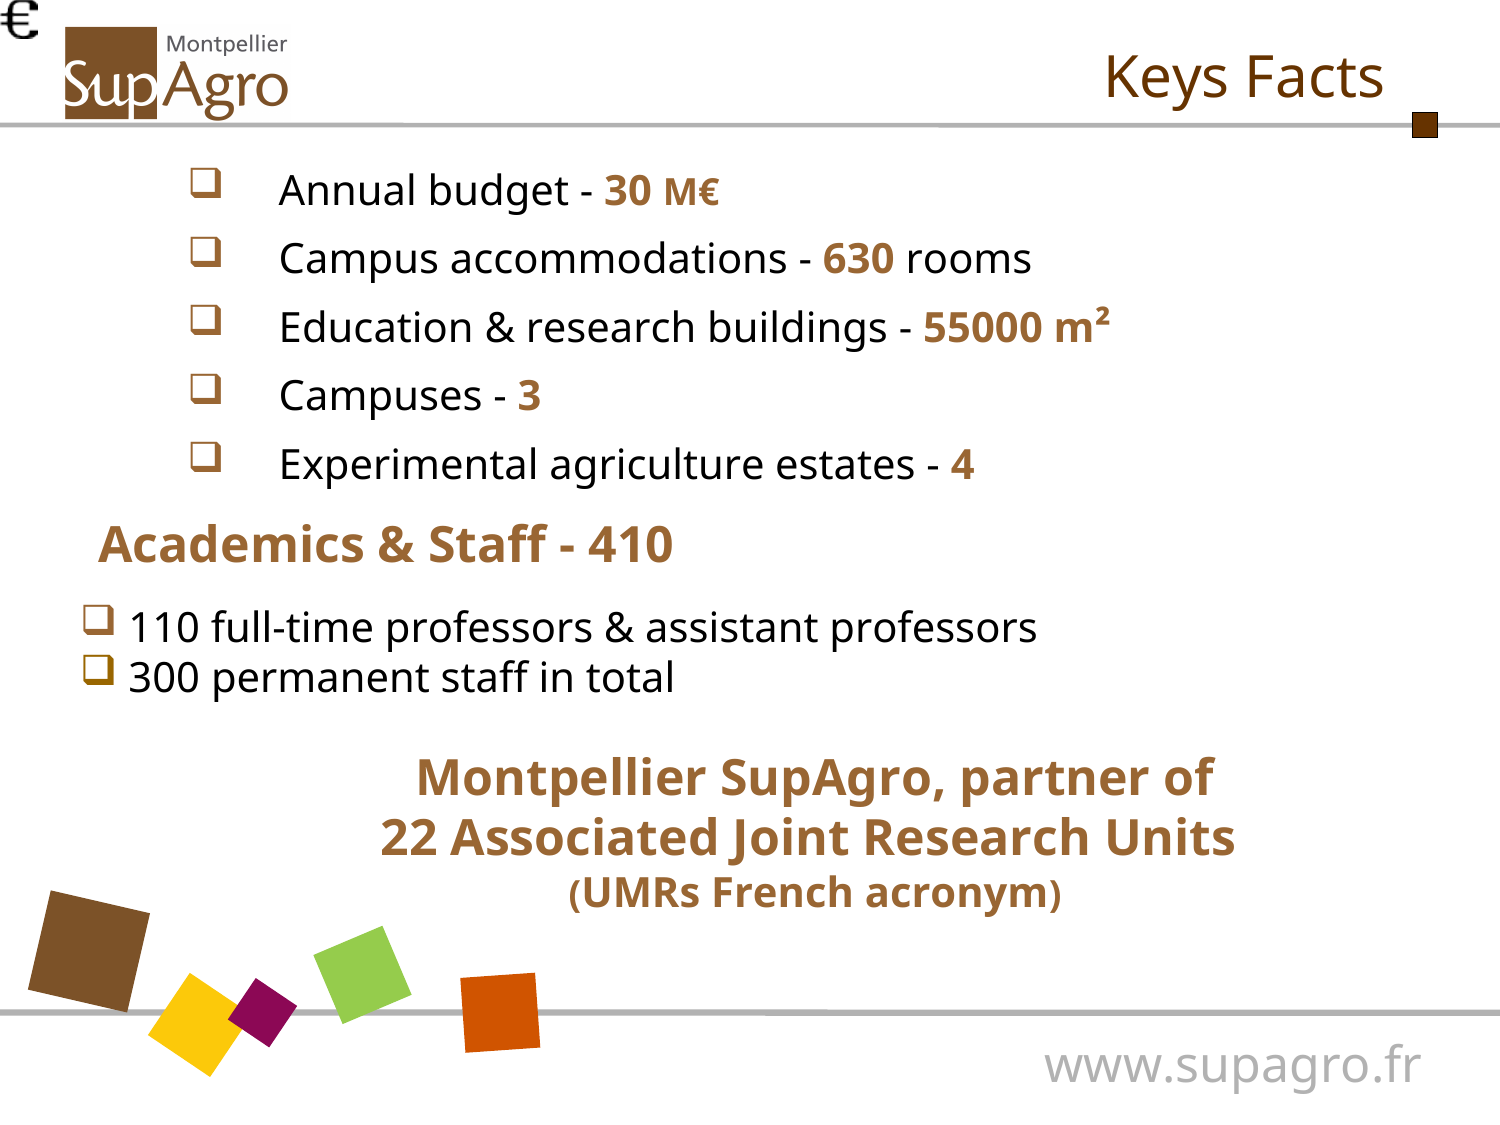

#
Keys Facts
 	Annual budget - 30 M€
	Campus accommodations - 630 rooms
 	Education & research buildings - 55000 m²
 	Campuses - 3
 	Experimental agriculture estates - 4
Academics & Staff - 410
 110 full-time professors & assistant professors
 300 permanent staff in total
Montpellier SupAgro, partner of
22 Associated Joint Research Units
(UMRs French acronym)
www.supagro.fr